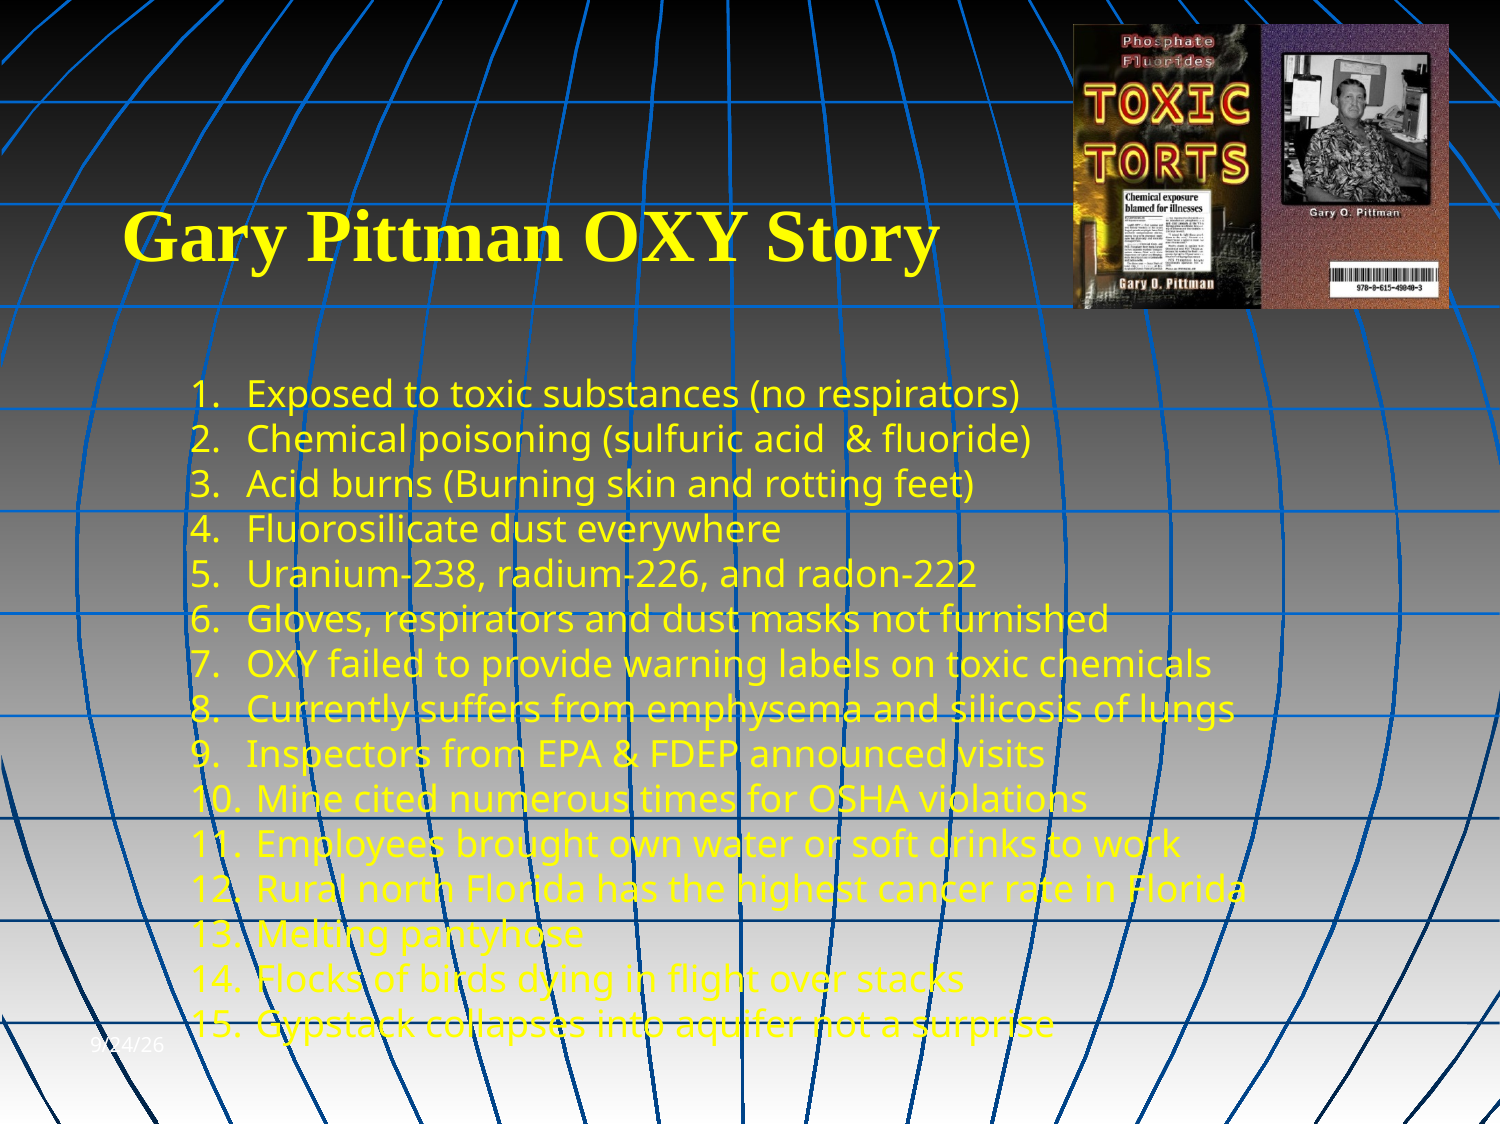

# Gary Pittman OXY Story
Exposed to toxic substances (no respirators)
Chemical poisoning (sulfuric acid & fluoride)
Acid burns (Burning skin and rotting feet)
Fluorosilicate dust everywhere
Uranium-238, radium-226, and radon-222
Gloves, respirators and dust masks not furnished
OXY failed to provide warning labels on toxic chemicals
Currently suffers from emphysema and silicosis of lungs
Inspectors from EPA & FDEP announced visits
 Mine cited numerous times for OSHA violations
 Employees brought own water or soft drinks to work
 Rural north Florida has the highest cancer rate in Florida
 Melting pantyhose
 Flocks of birds dying in flight over stacks
 Gypstack collapses into aquifer not a surprise